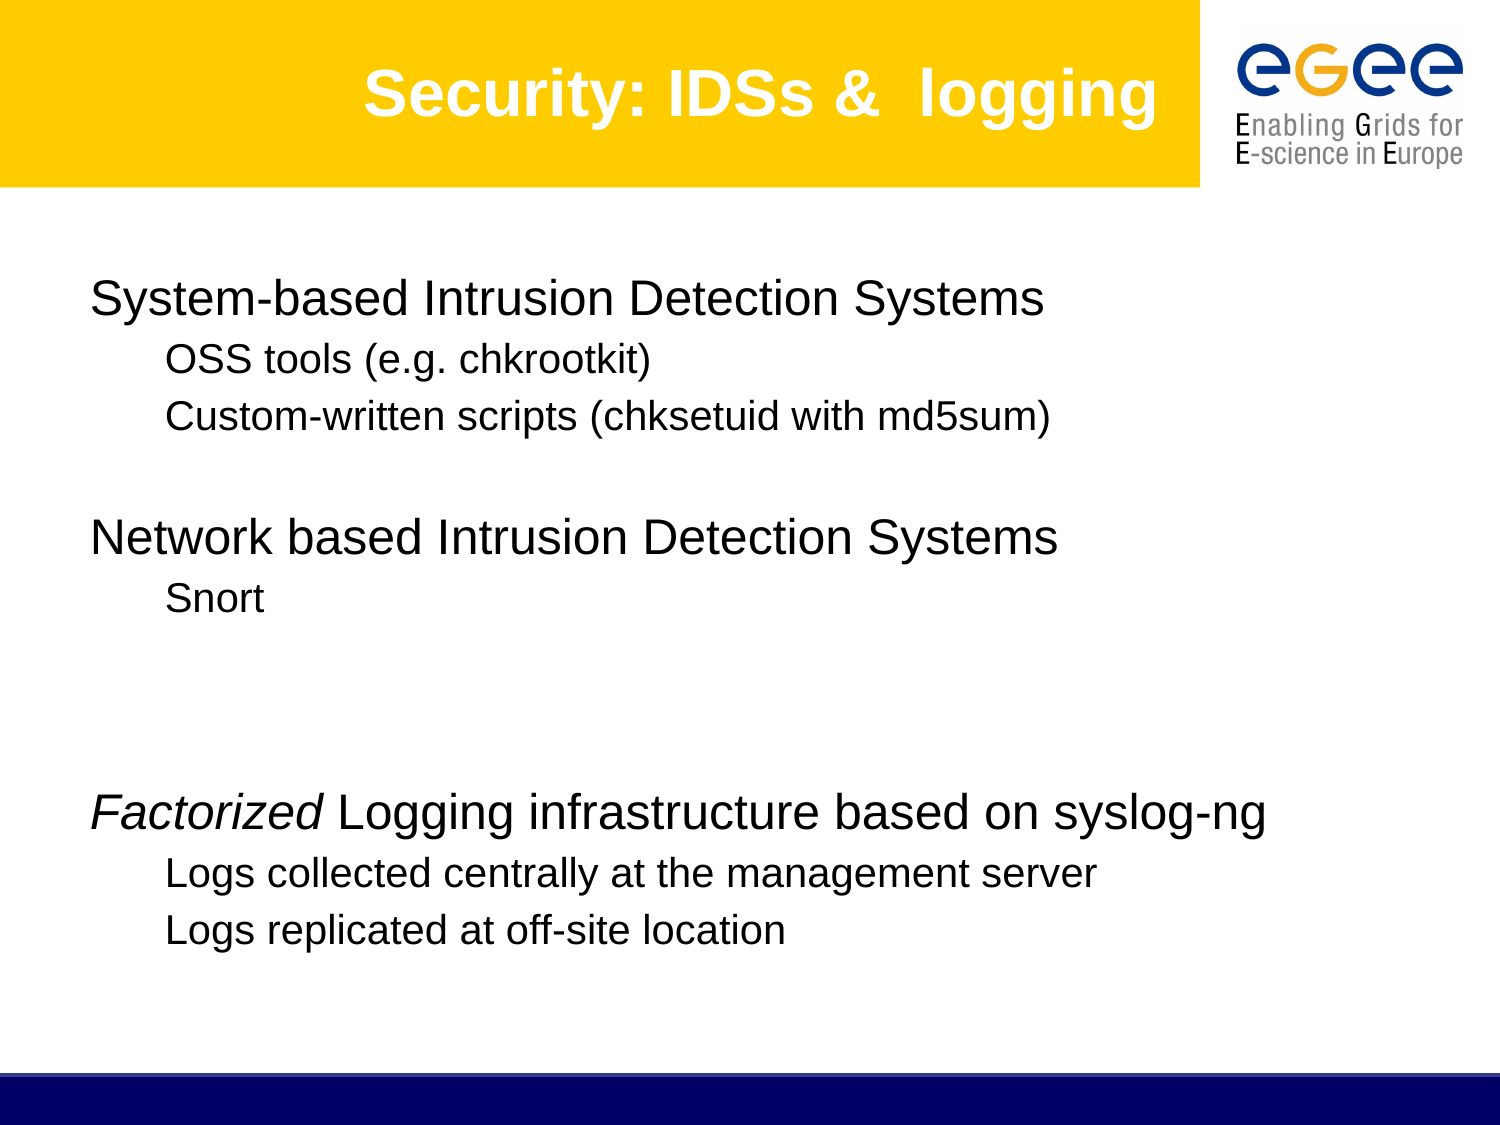

# Security: IDSs & logging
System-based Intrusion Detection Systems
OSS tools (e.g. chkrootkit)
Custom-written scripts (chksetuid with md5sum)
Network based Intrusion Detection Systems
Snort
Factorized Logging infrastructure based on syslog-ng
Logs collected centrally at the management server
Logs replicated at off-site location